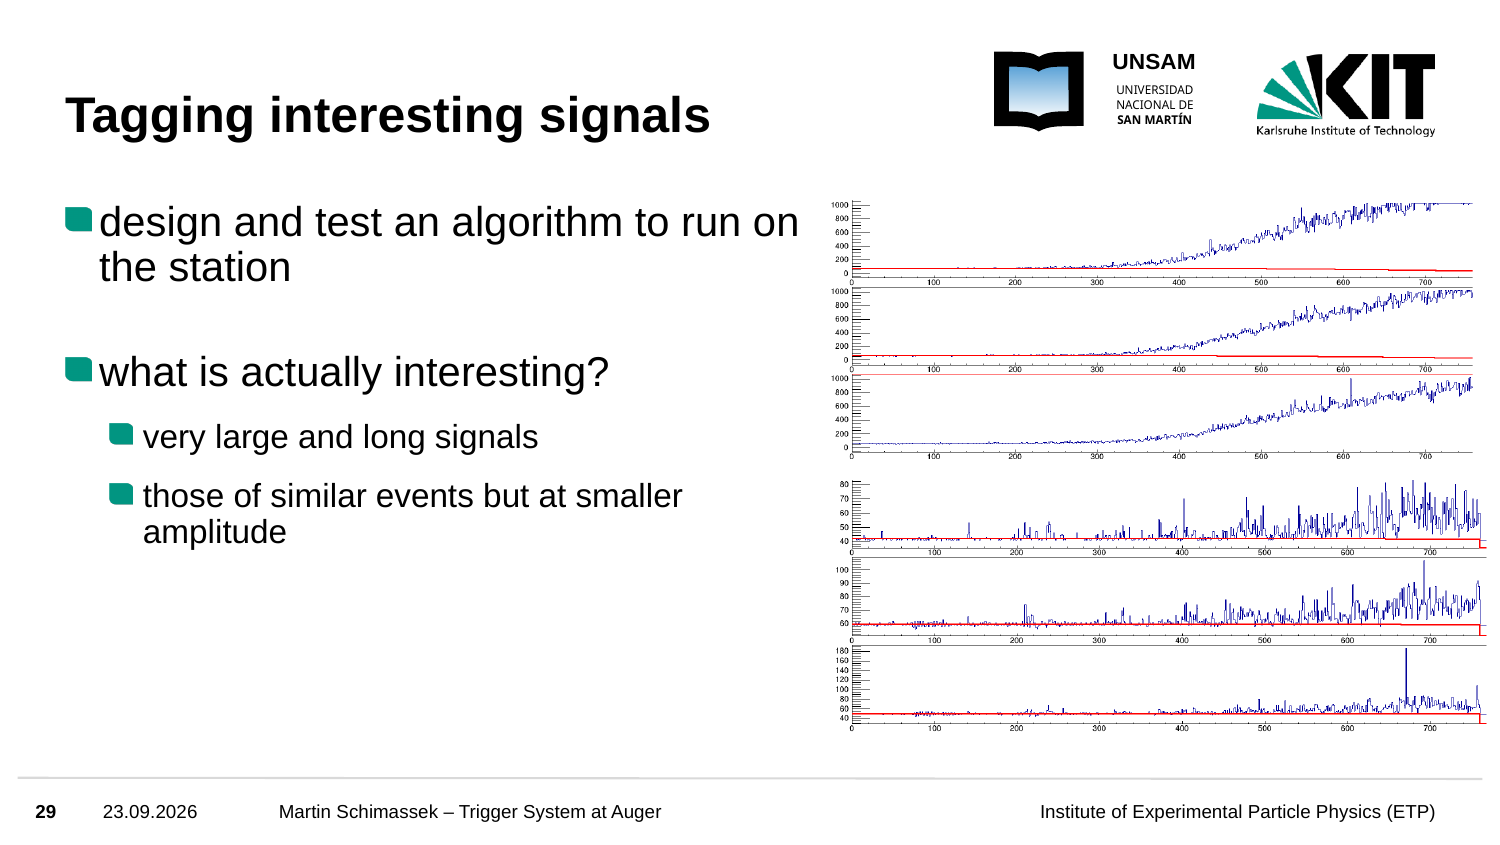

# Tagging interesting signals
design and test an algorithm to run on the station
what is actually interesting?
very large and long signals
those of similar events but at smaller amplitude